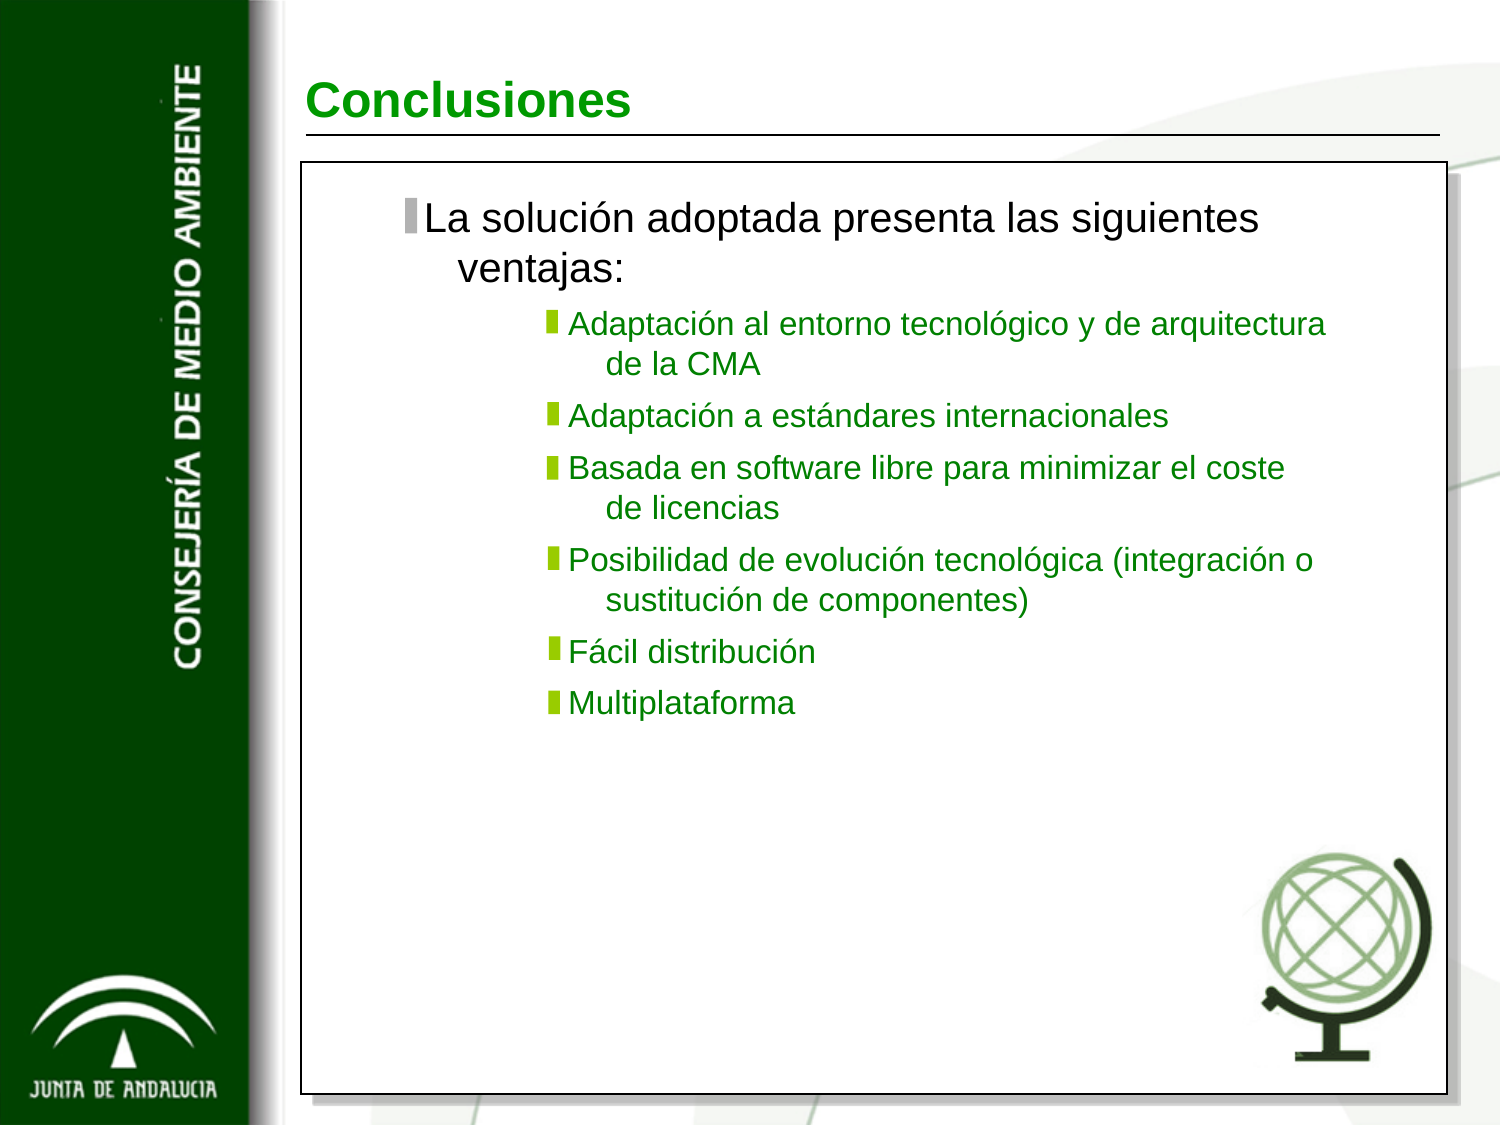

Conclusiones
La solución adoptada presenta las siguientes ventajas:
Adaptación al entorno tecnológico y de arquitectura de la CMA
Adaptación a estándares internacionales
Basada en software libre para minimizar el coste de licencias
Posibilidad de evolución tecnológica (integración o sustitución de componentes)
Fácil distribución
Multiplataforma